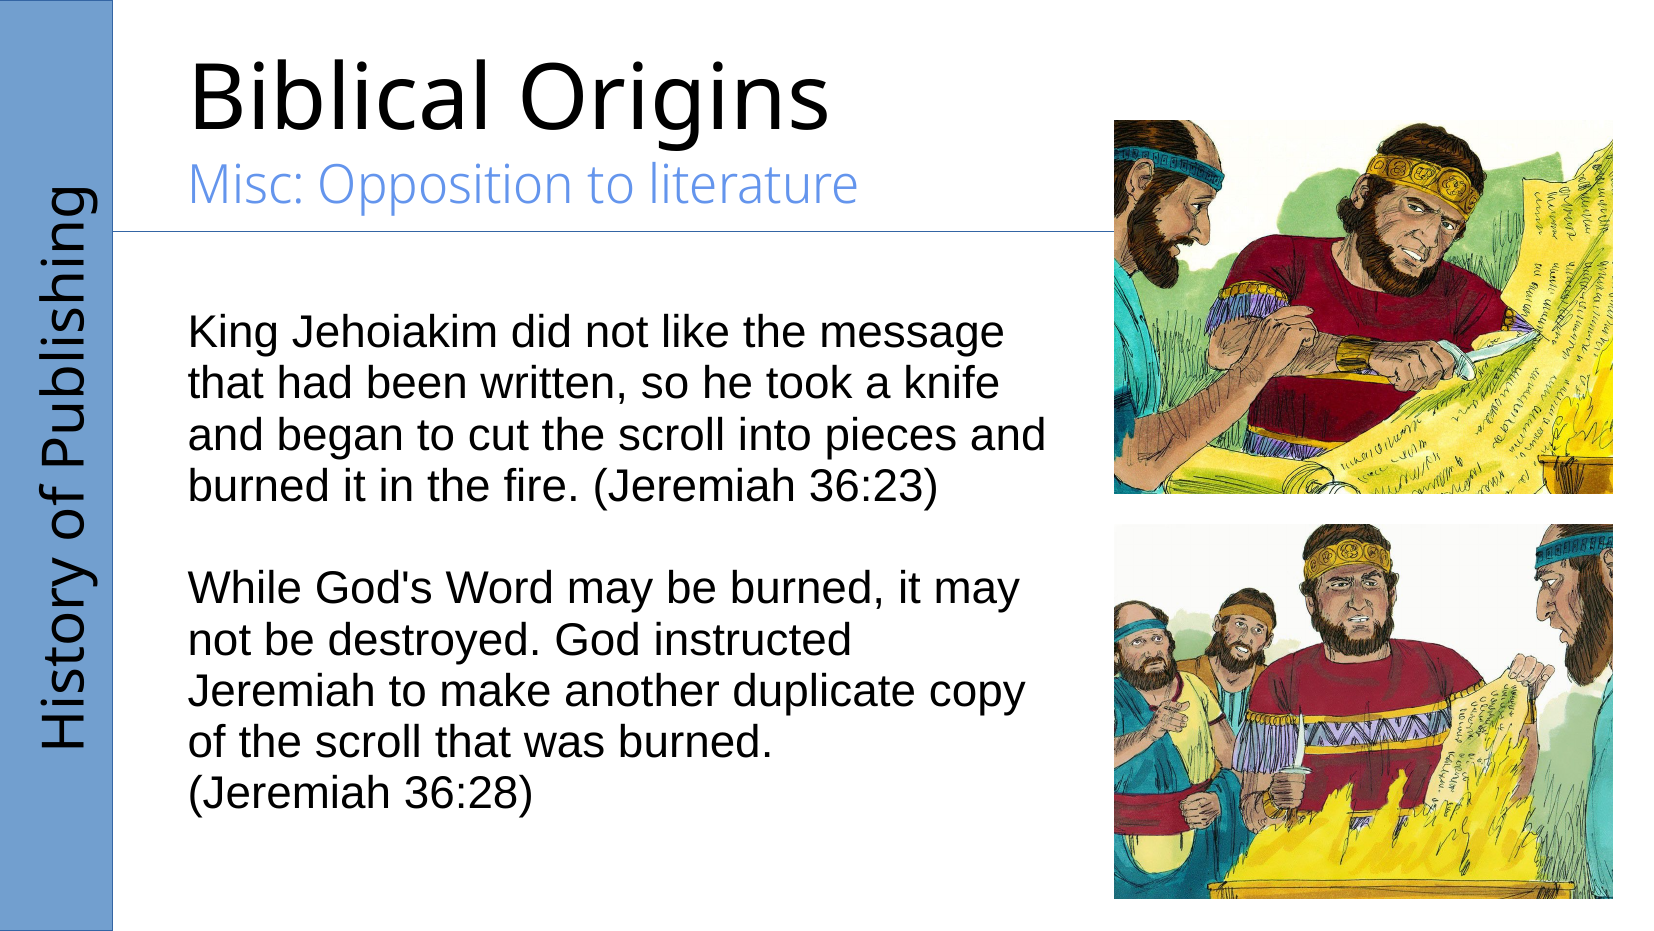

# Biblical Origins
Misc: Opposition to literature
King Jehoiakim did not like the message that had been written, so he took a knife and began to cut the scroll into pieces and burned it in the fire. (Jeremiah 36:23)
While God's Word may be burned, it may not be destroyed. God instructed Jeremiah to make another duplicate copy of the scroll that was burned. (Jeremiah 36:28)
History of Publishing